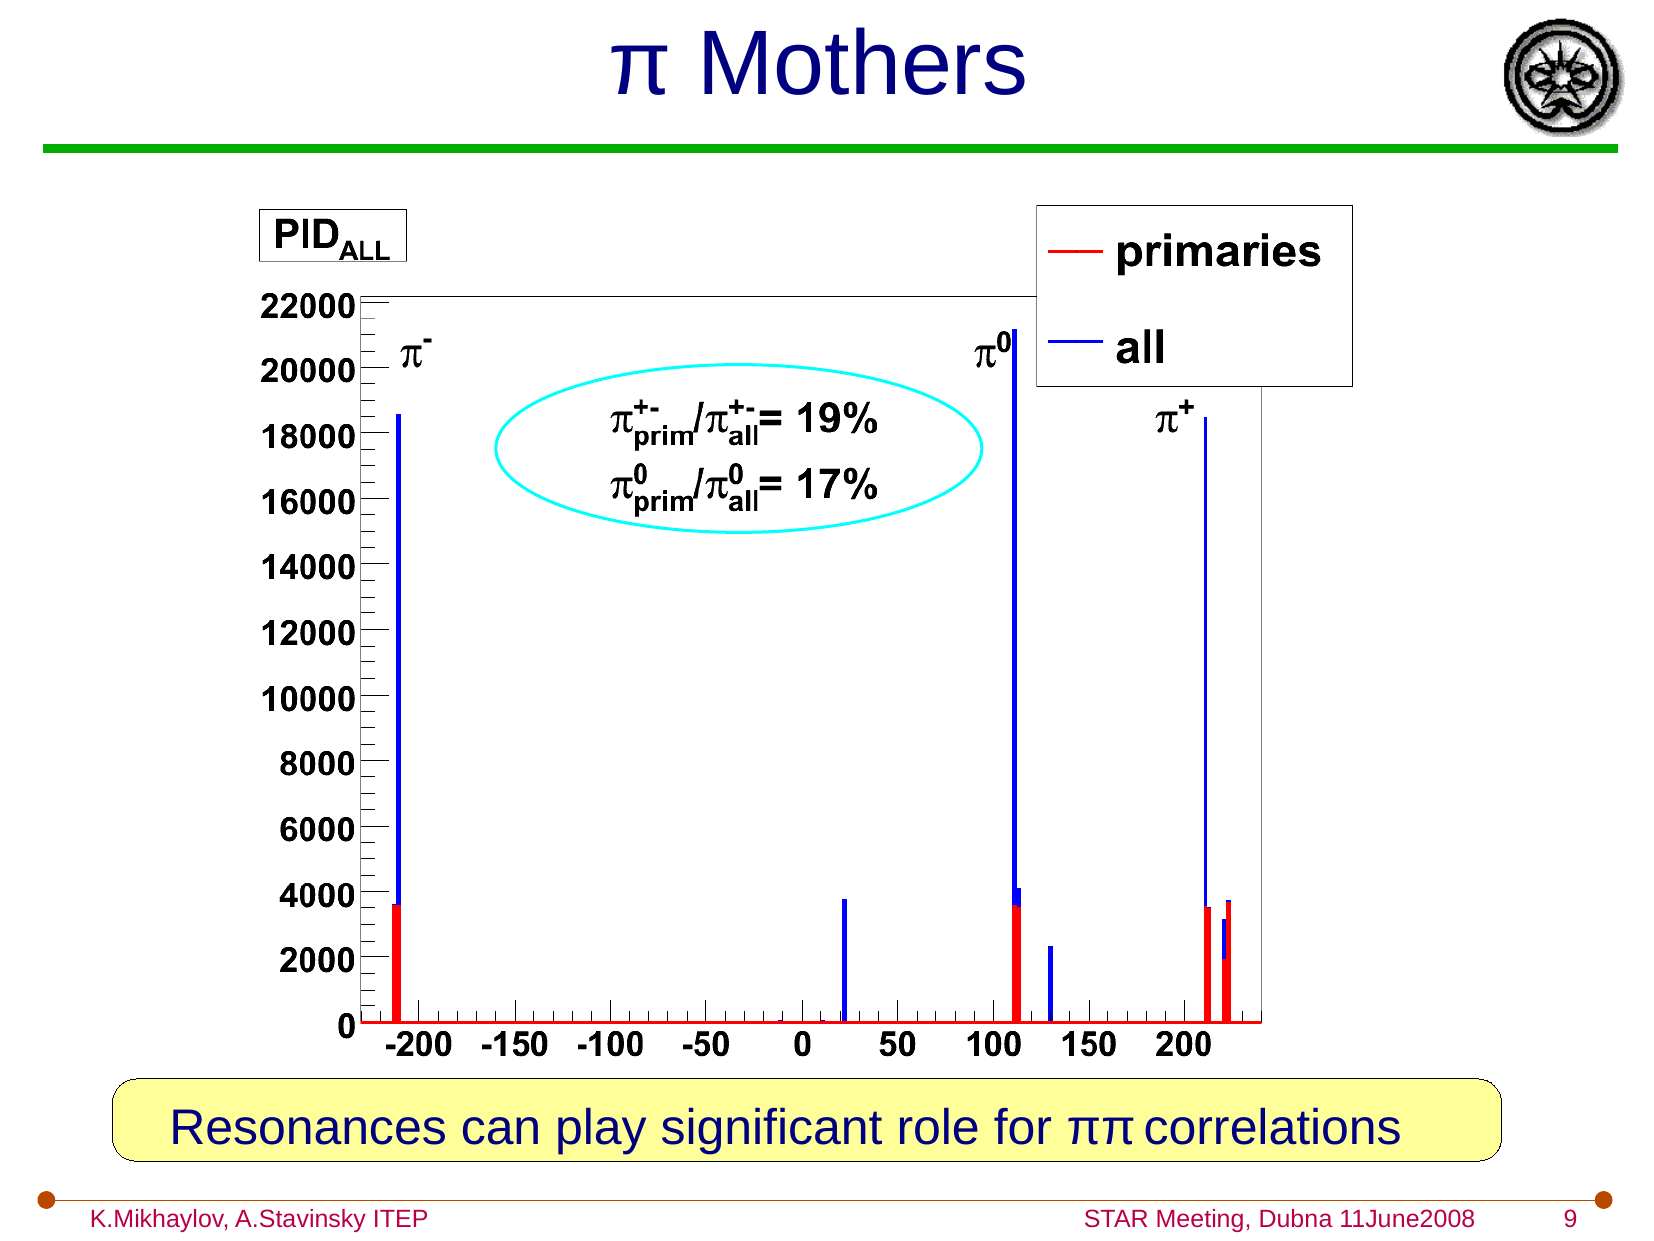

# π Mothers
Resonances can play significant role for ππ correlations
K.Mikhaylov, A.Stavinsky ITEP STAR Meeting, Dubna 11June2008